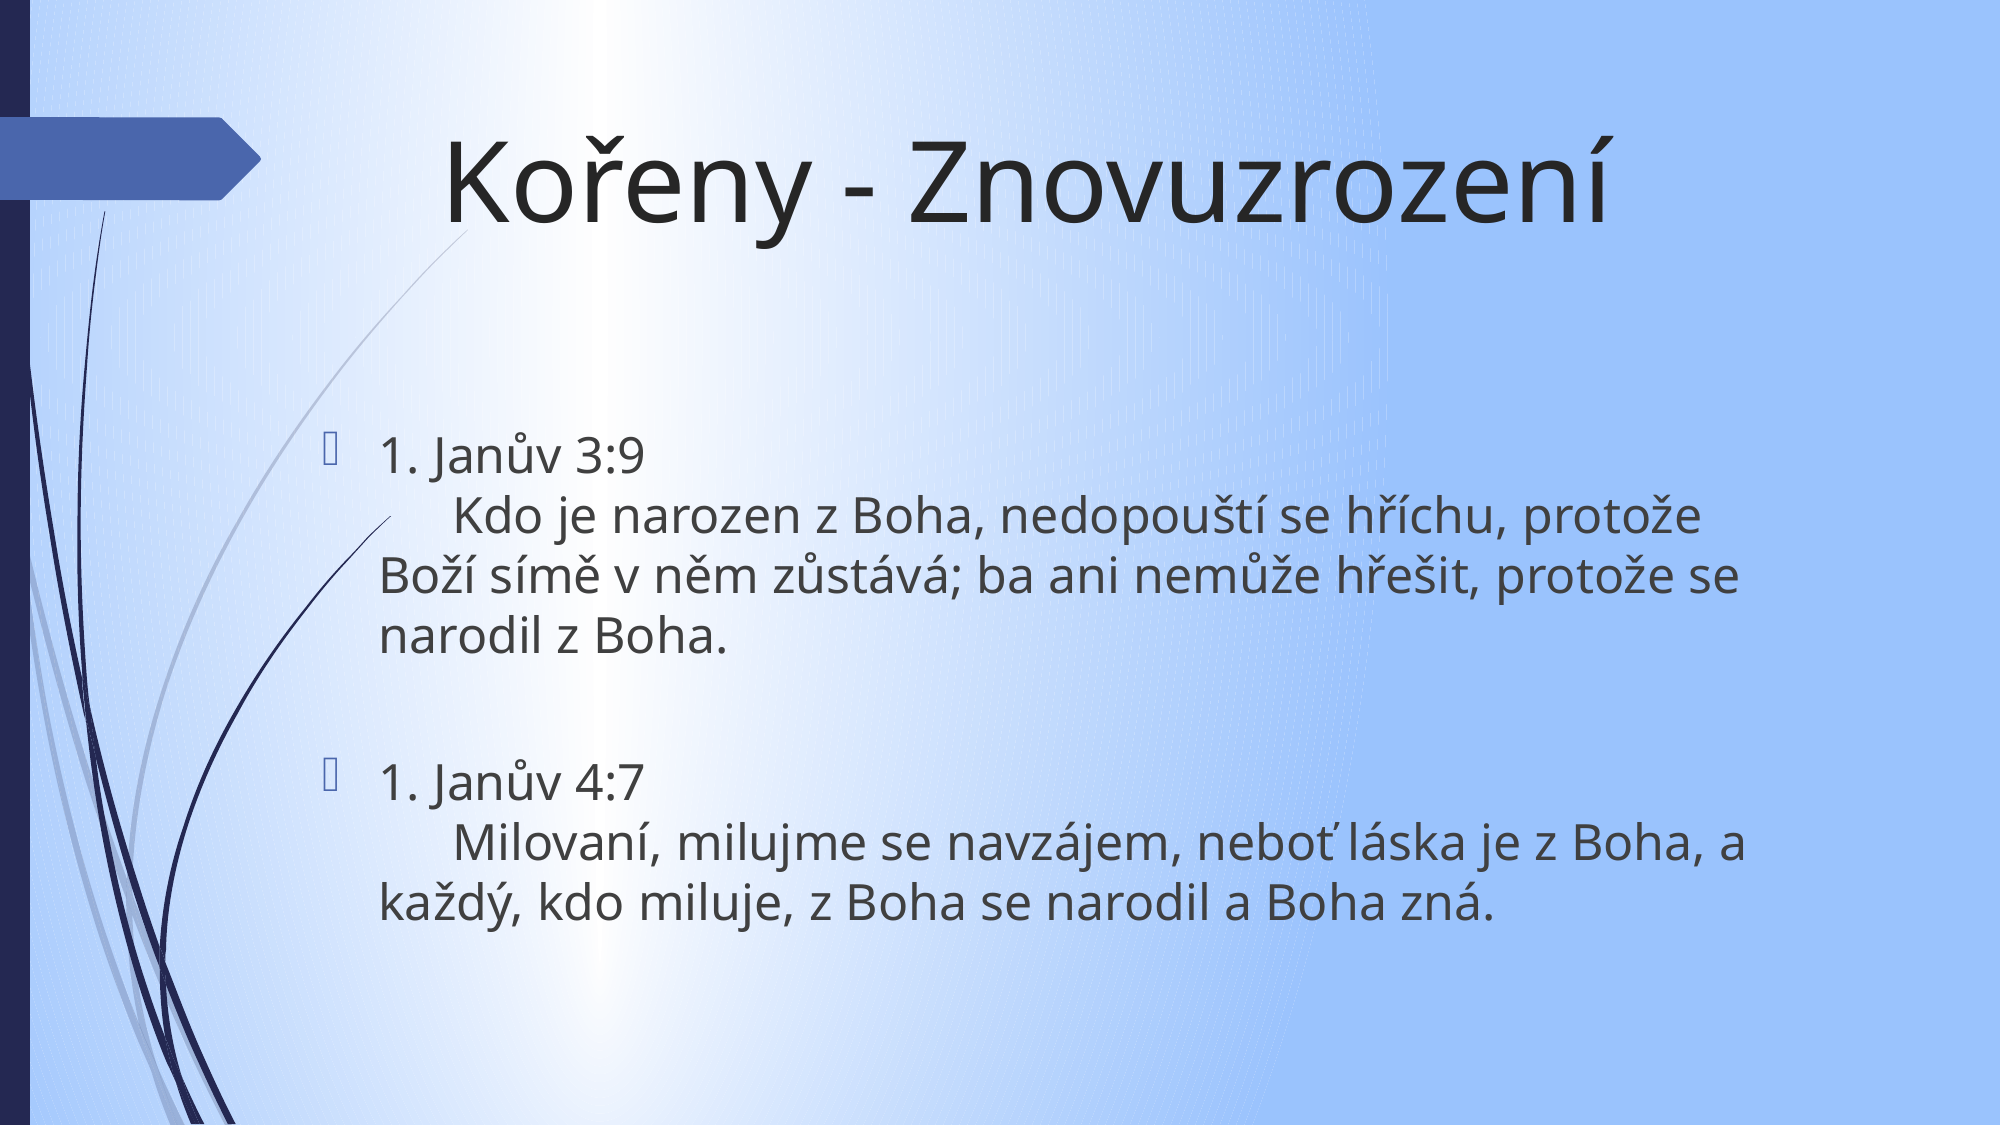

# Kořeny - Znovuzrození
1. Janův 3:9
	Kdo je narozen z Boha, nedopouští se hříchu, protože Boží símě v něm zůstává; ba ani nemůže hřešit, protože se narodil z Boha.
1. Janův 4:7
	Milovaní, milujme se navzájem, neboť láska je z Boha, a každý, kdo miluje, z Boha se narodil a Boha zná.